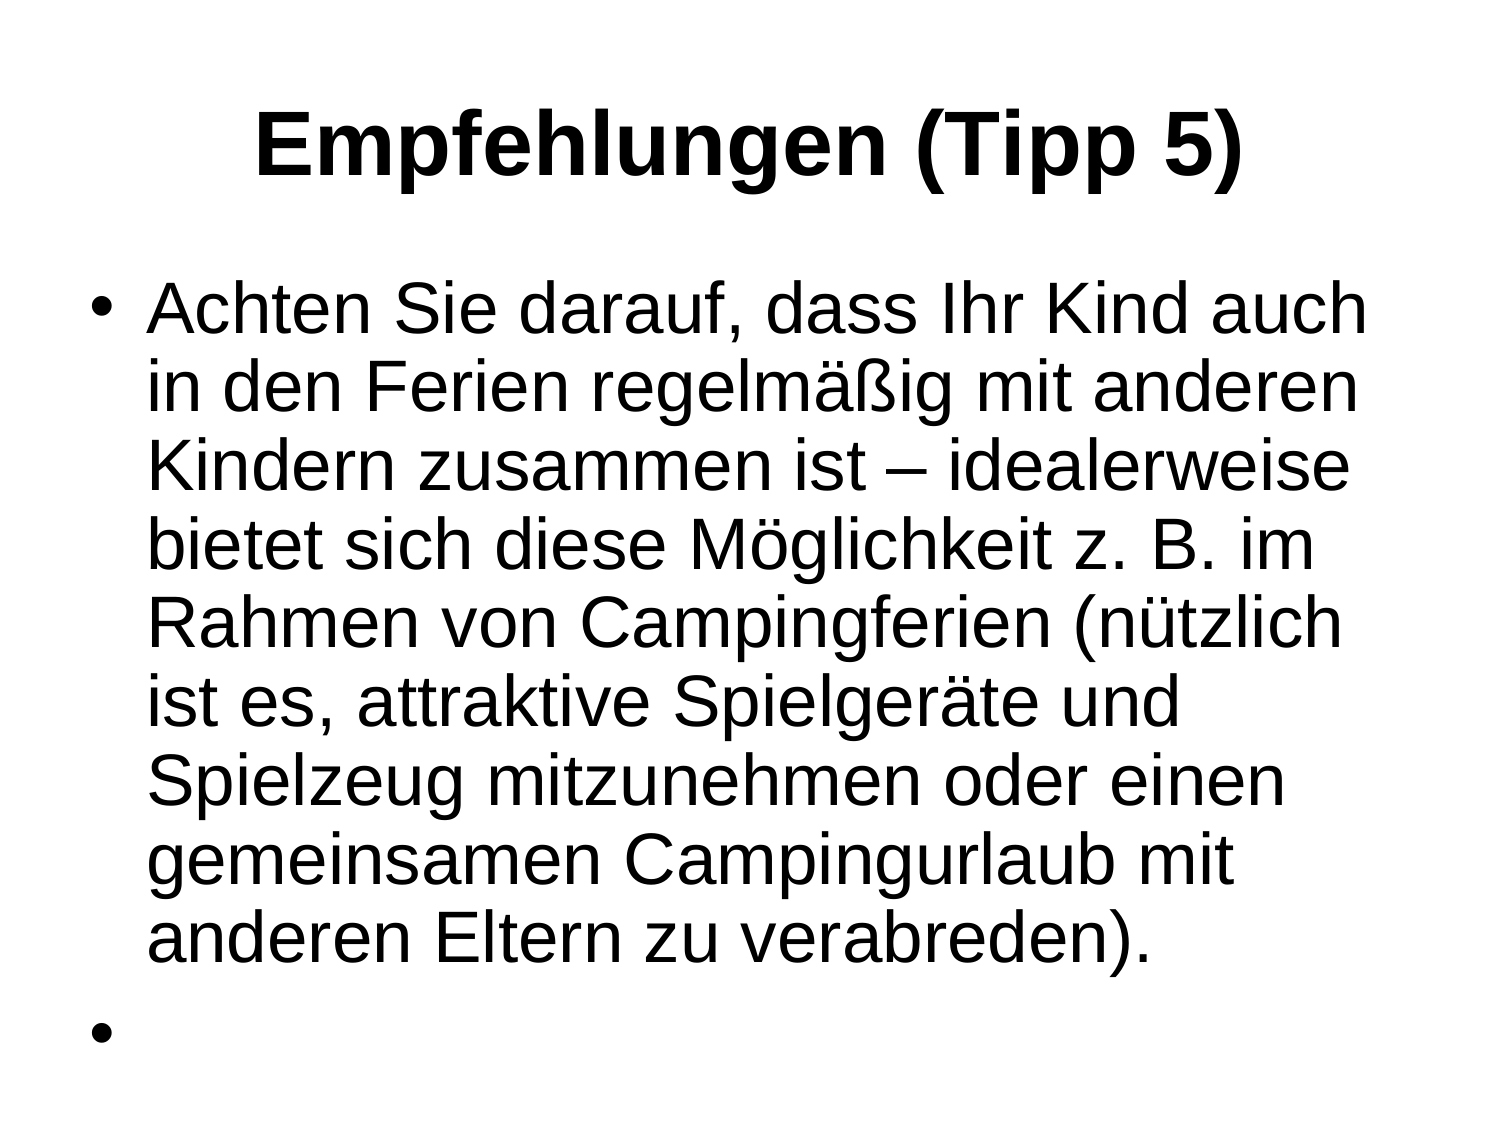

# Empfehlungen (Tipp 5)
Achten Sie darauf, dass Ihr Kind auch in den Ferien regelmäßig mit anderen Kindern zusammen ist – idealerweise bietet sich diese Möglichkeit z. B. im Rahmen von Campingferien (nützlich ist es, attraktive Spielgeräte und Spielzeug mitzunehmen oder einen gemeinsamen Campingurlaub mit anderen Eltern zu verabreden).